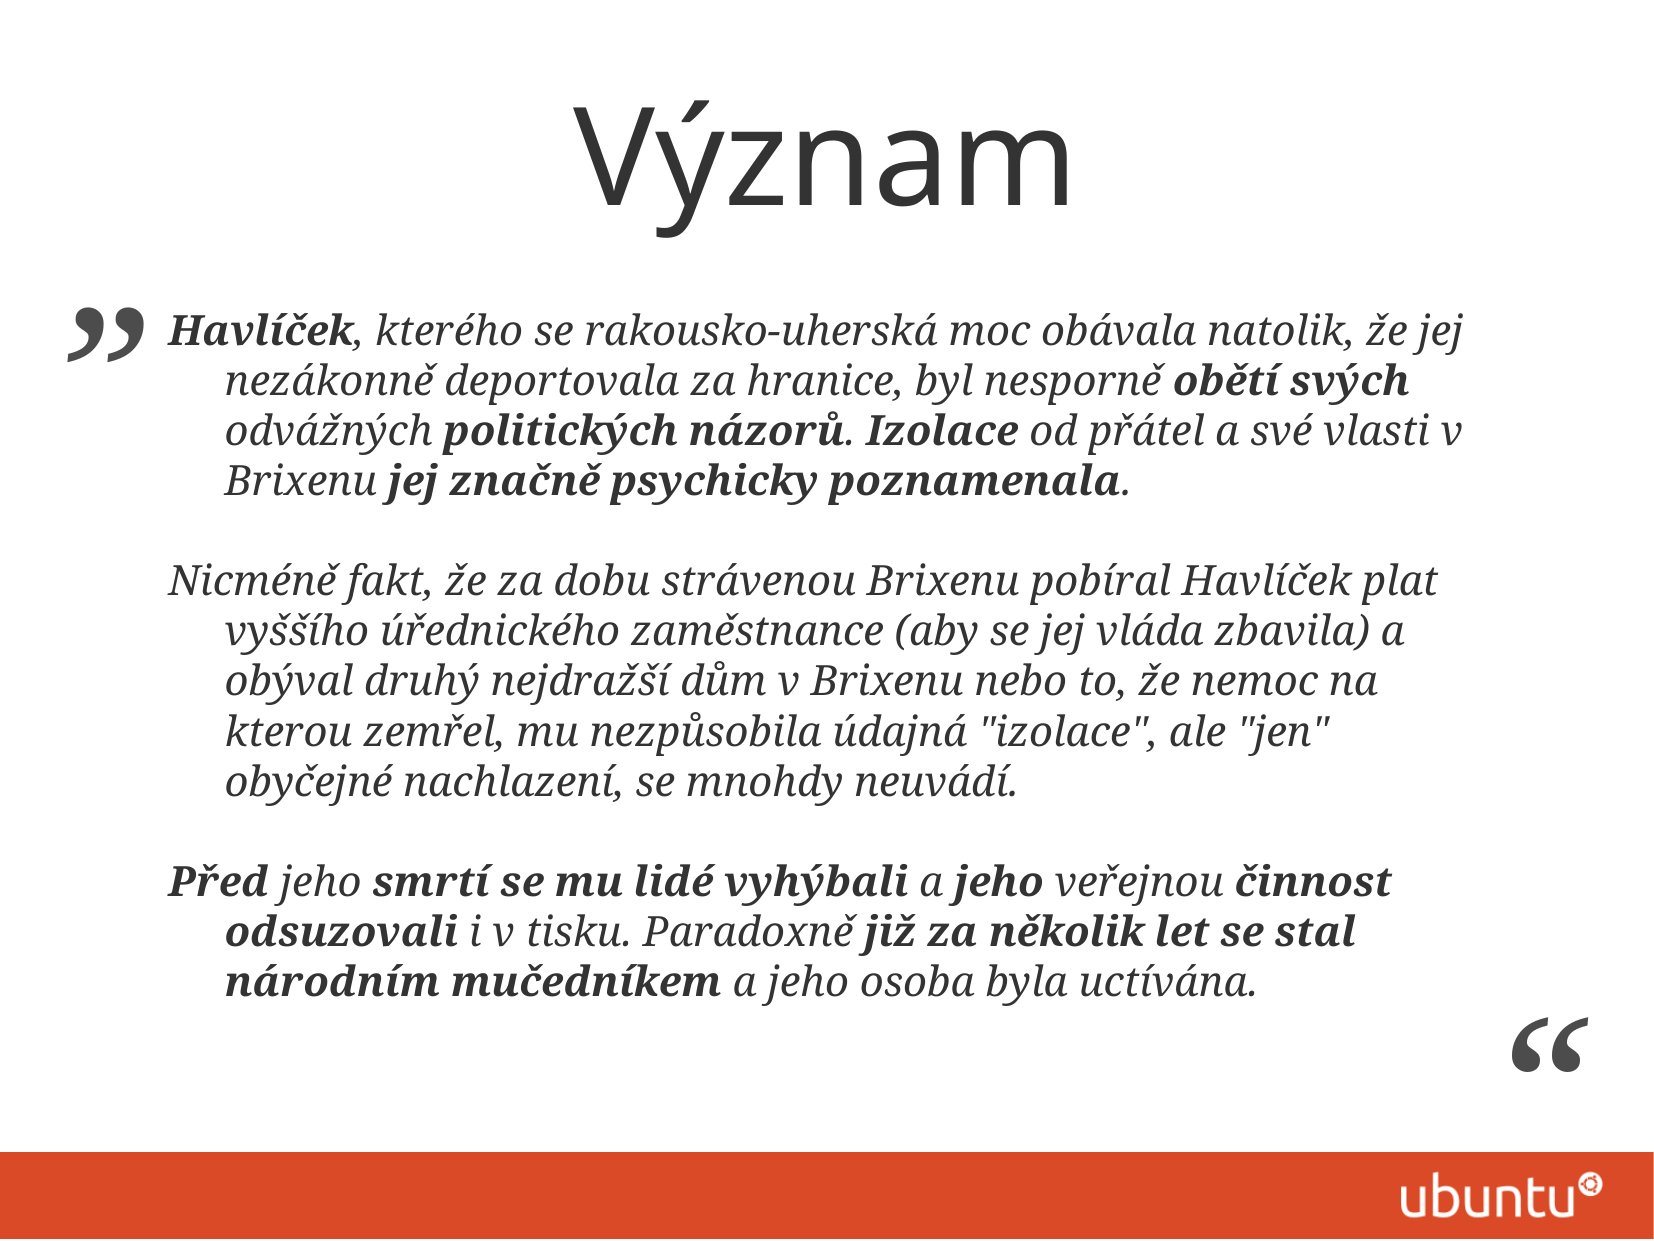

# Význam
„
Havlíček, kterého se rakousko-uherská moc obávala natolik, že jej nezákonně deportovala za hranice, byl nesporně obětí svých odvážných politických názorů. Izolace od přátel a své vlasti v Brixenu jej značně psychicky poznamenala.
Nicméně fakt, že za dobu strávenou Brixenu pobíral Havlíček plat vyššího úřednického zaměstnance (aby se jej vláda zbavila) a obýval druhý nejdražší dům v Brixenu nebo to, že nemoc na kterou zemřel, mu nezpůsobila údajná "izolace", ale "jen" obyčejné nachlazení, se mnohdy neuvádí.
Před jeho smrtí se mu lidé vyhýbali a jeho veřejnou činnost odsuzovali i v tisku. Paradoxně již za několik let se stal národním mučedníkem a jeho osoba byla uctívána.
“